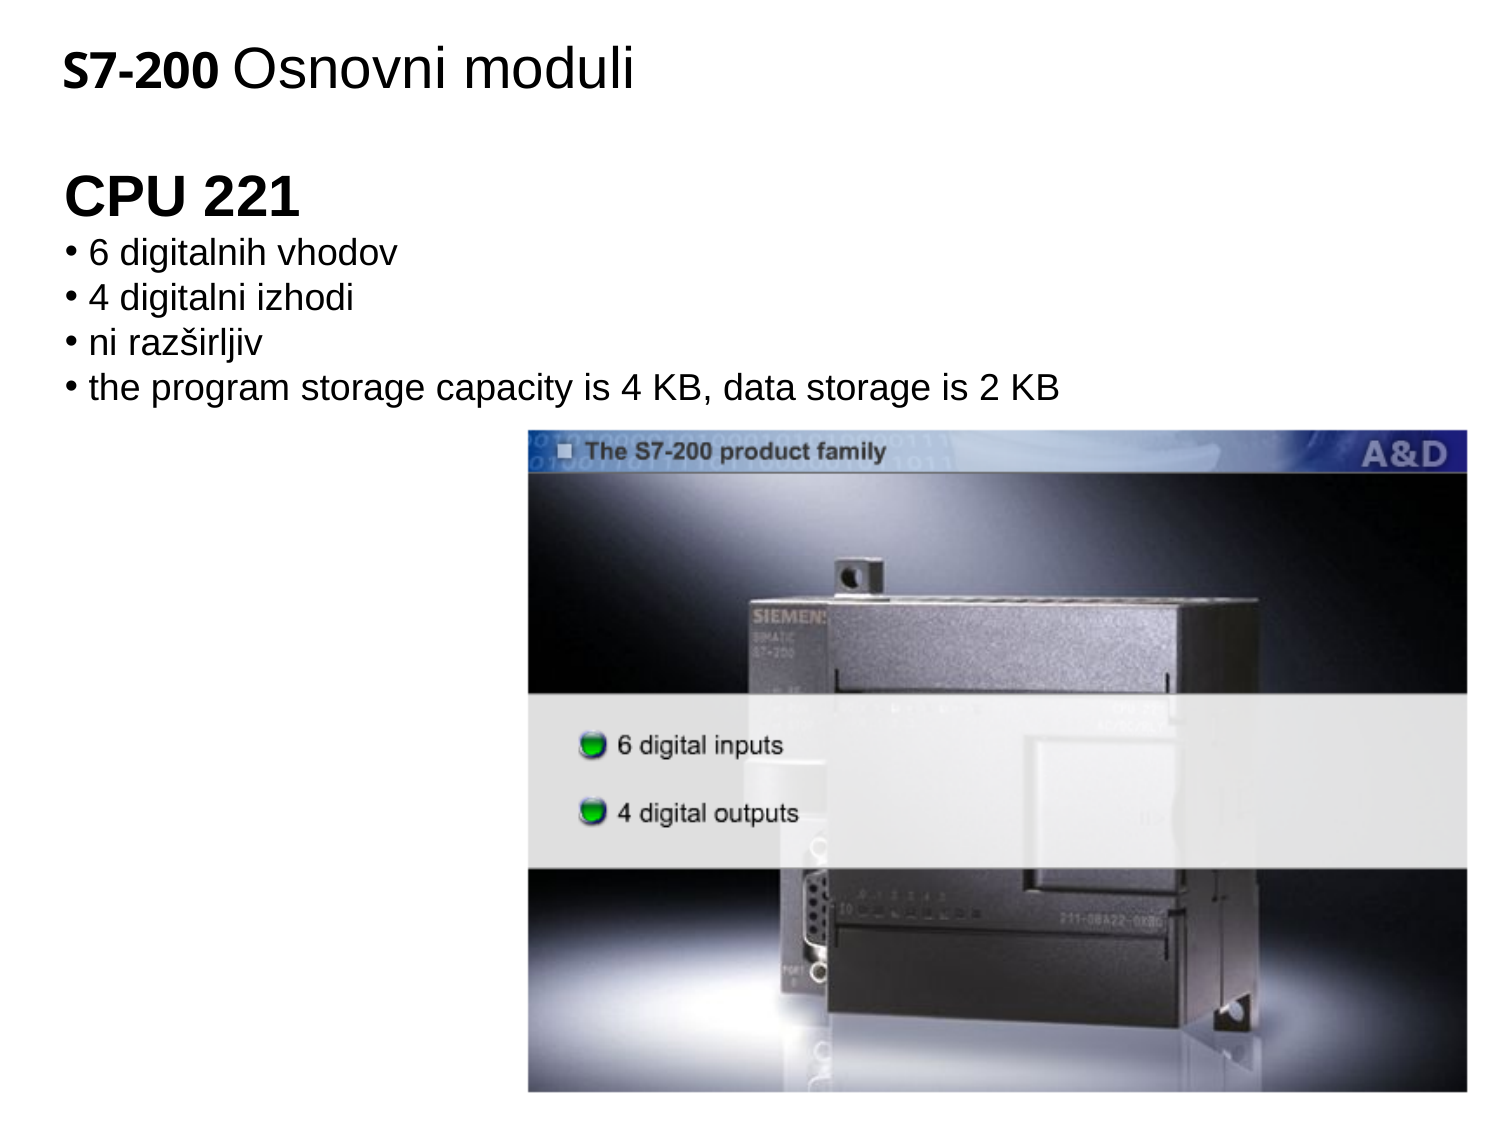

S7-200 Osnovni moduli
CPU 221
 6 digitalnih vhodov
 4 digitalni izhodi
 ni razširljiv
 the program storage capacity is 4 KB, data storage is 2 KB